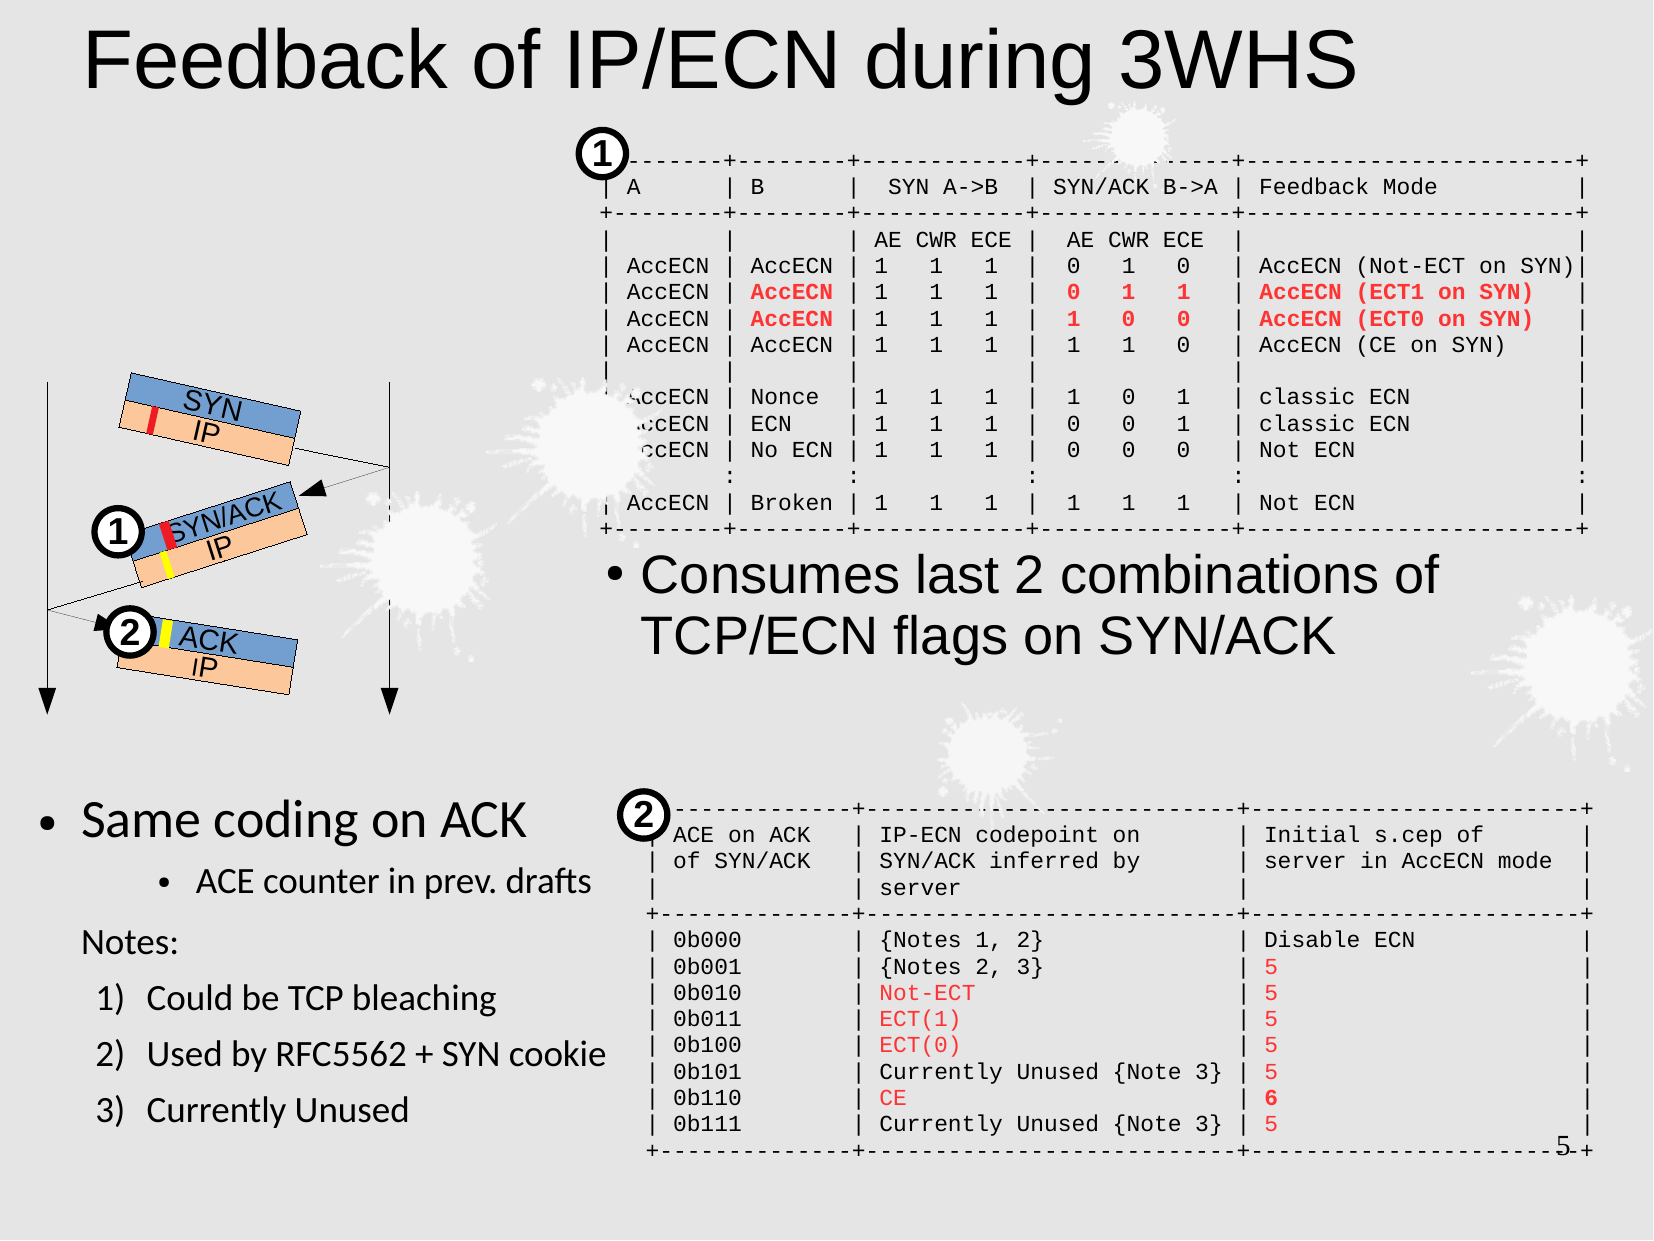

# Feedback of IP/ECN during 3WHS
1
 +--------+--------+------------+--------------+------------------------+
 | A | B | SYN A->B | SYN/ACK B->A | Feedback Mode |
 +--------+--------+------------+--------------+------------------------+
 | | | AE CWR ECE | AE CWR ECE | |
 | AccECN | AccECN | 1 1 1 | 0 1 0 | AccECN (Not-ECT on SYN)|
 | AccECN | AccECN | 1 1 1 | 0 1 1 | AccECN (ECT1 on SYN) |
 | AccECN | AccECN | 1 1 1 | 1 0 0 | AccECN (ECT0 on SYN) |
 | AccECN | AccECN | 1 1 1 | 1 1 0 | AccECN (CE on SYN) |
 | | | | | |
 | AccECN | Nonce | 1 1 1 | 1 0 1 | classic ECN |
 | AccECN | ECN | 1 1 1 | 0 0 1 | classic ECN |
 | AccECN | No ECN | 1 1 1 | 0 0 0 | Not ECN |
 : : : : : :
 | AccECN | Broken | 1 1 1 | 1 1 1 | Not ECN |
 +--------+--------+------------+--------------+------------------------+
SYN
IP
SYN/ACK
IP
ACK
IP
1
Consumes last 2 combinations of
TCP/ECN flags on SYN/ACK
2
2
Same coding on ACK
ACE counter in prev. drafts
Notes:
 Could be TCP bleaching
 Used by RFC5562 + SYN cookie
 Currently Unused
 +--------------+---------------------------+------------------------+
 | ACE on ACK | IP-ECN codepoint on | Initial s.cep of |
 | of SYN/ACK | SYN/ACK inferred by | server in AccECN mode |
 | | server | |
 +--------------+---------------------------+------------------------+
 | 0b000 | {Notes 1, 2} | Disable ECN |
 | 0b001 | {Notes 2, 3} | 5 |
 | 0b010 | Not-ECT | 5 |
 | 0b011 | ECT(1) | 5 |
 | 0b100 | ECT(0) | 5 |
 | 0b101 | Currently Unused {Note 3} | 5 |
 | 0b110 | CE | 6 |
 | 0b111 | Currently Unused {Note 3} | 5 |
 +--------------+---------------------------+------------------------+
5